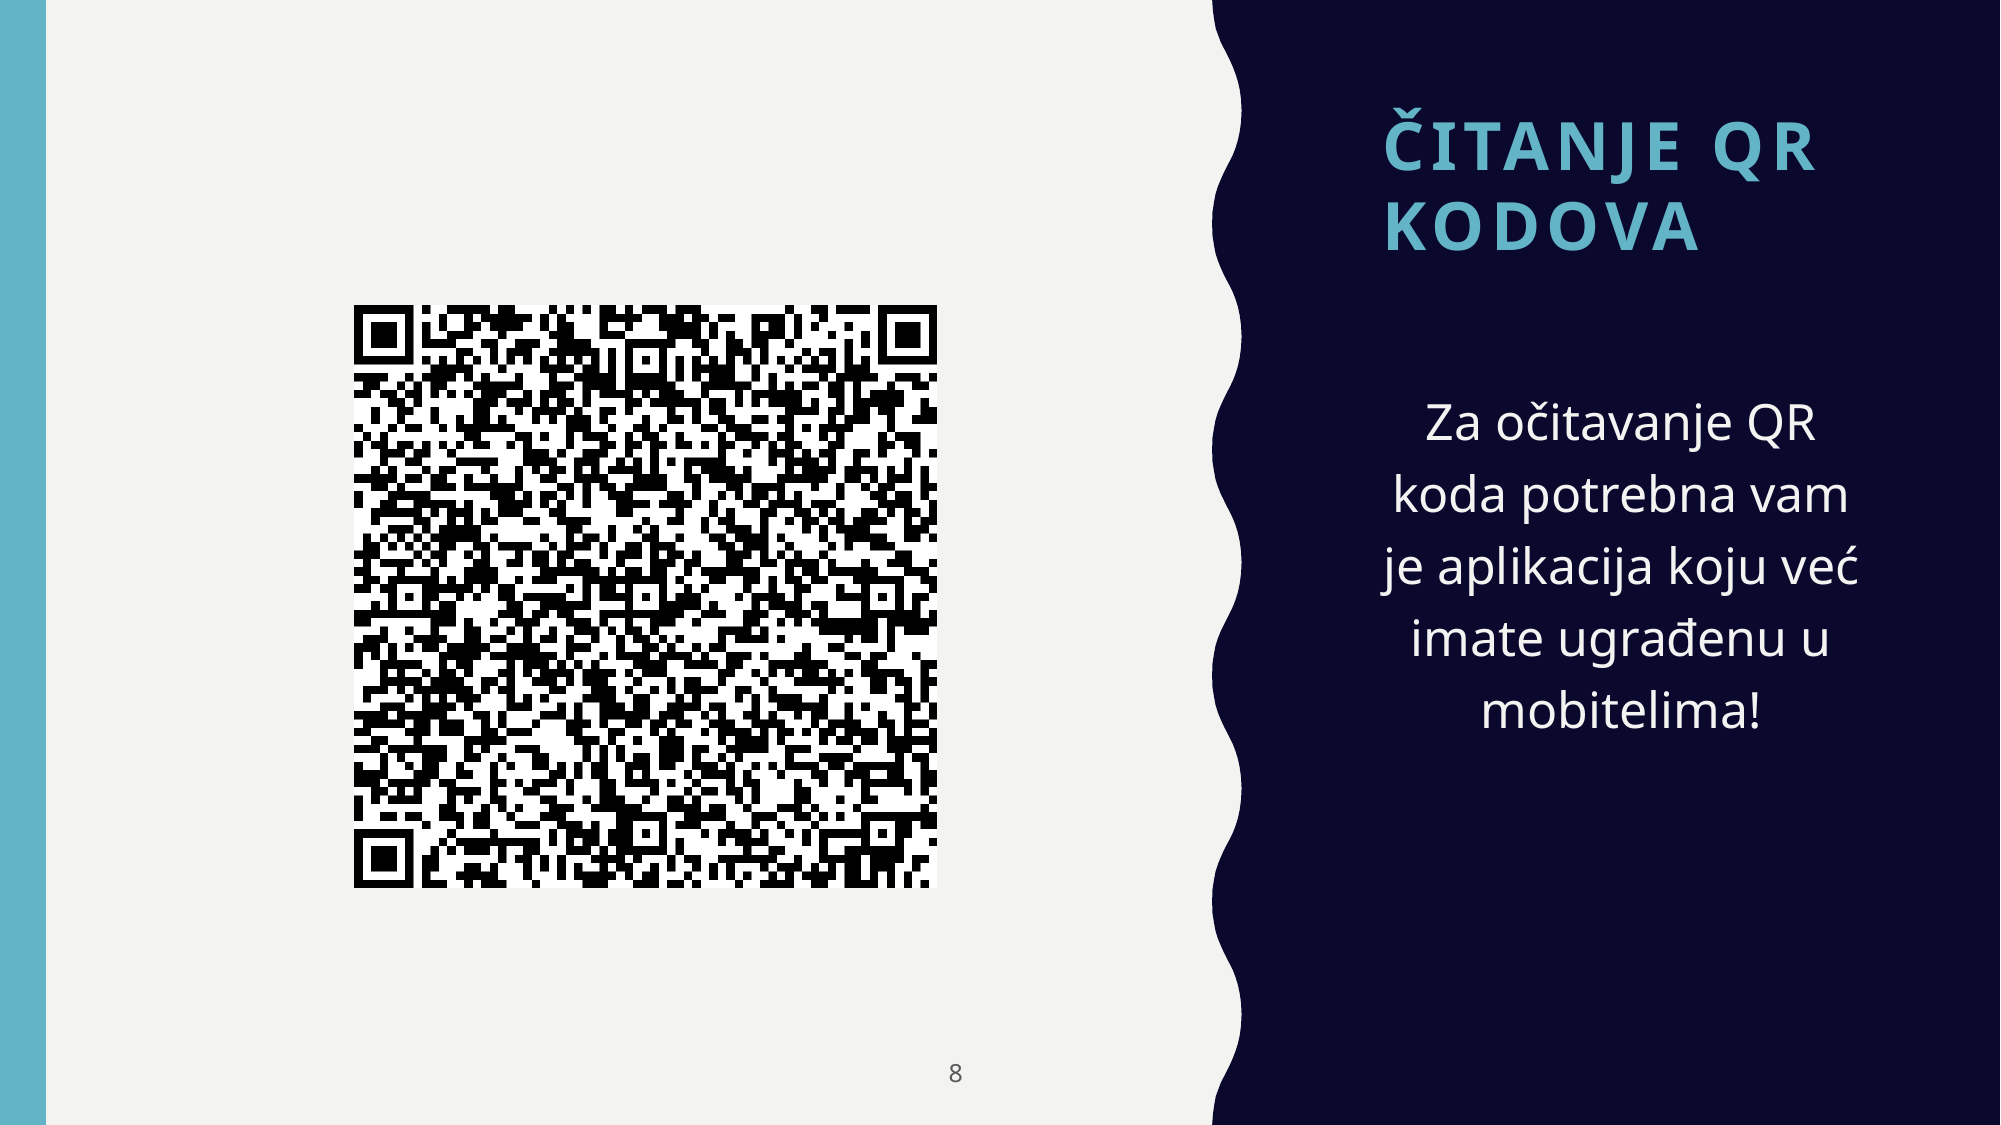

# Čitanje qr kodova
Za očitavanje QR koda potrebna vam je aplikacija koju već imate ugrađenu u mobitelima!